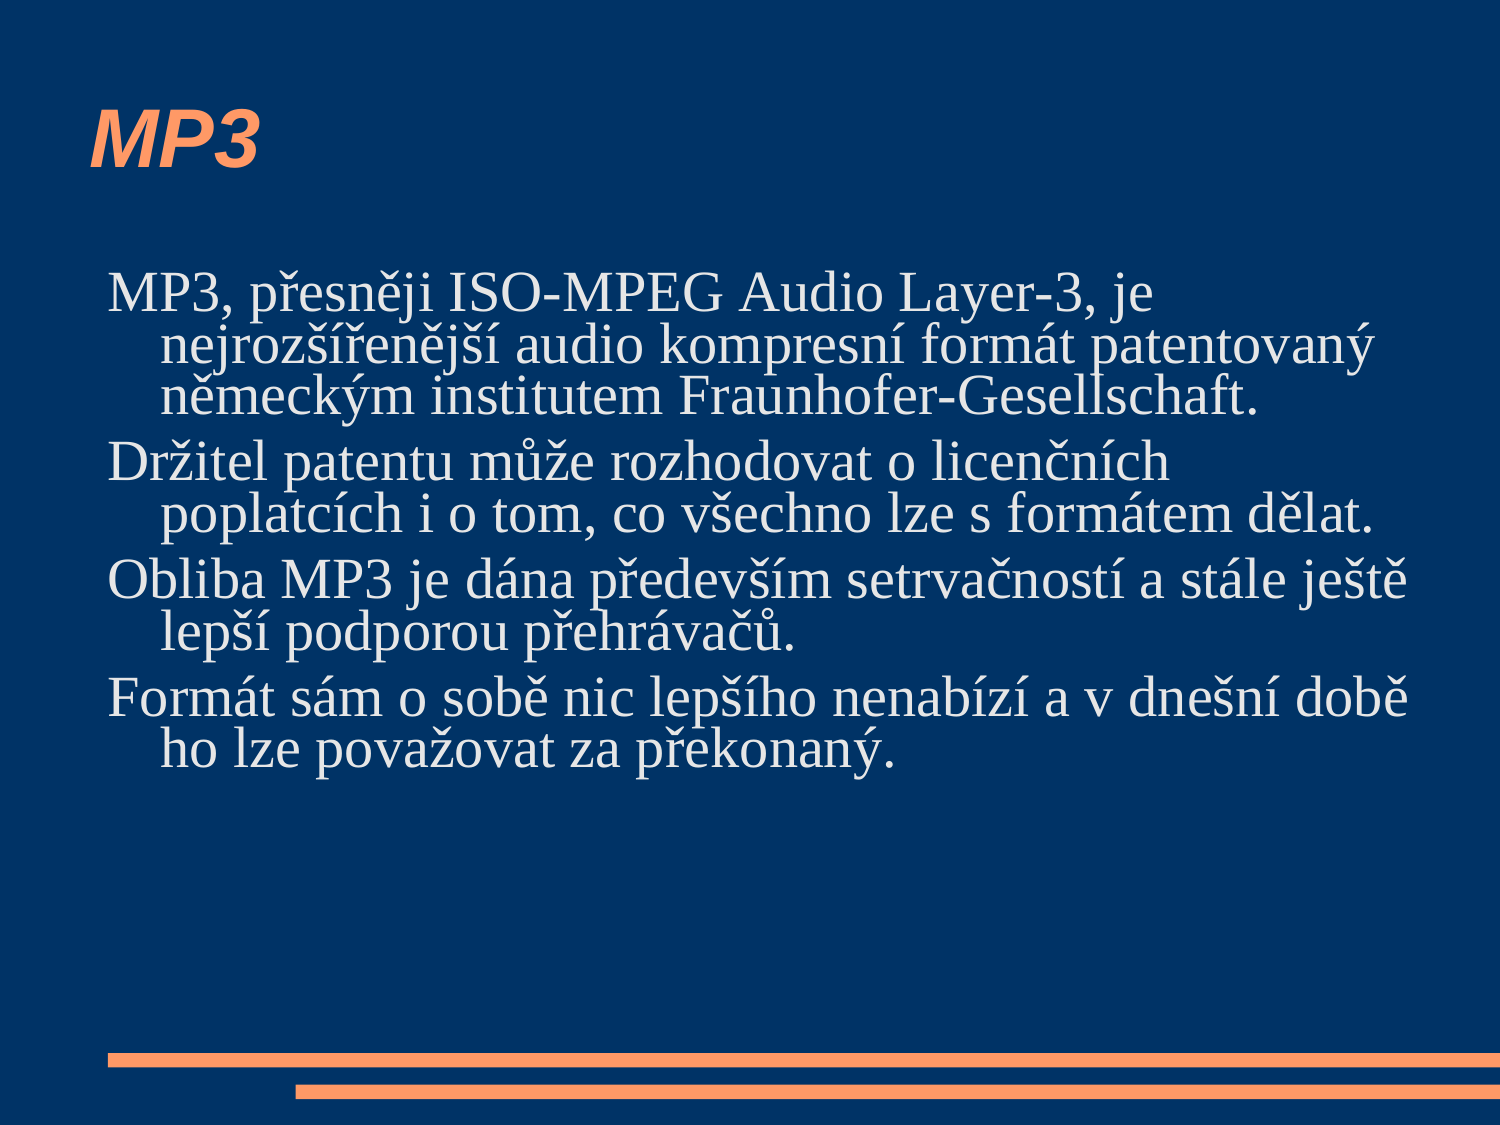

# MP3
MP3, přesněji ISO-MPEG Audio Layer-3, je nejrozšířenější audio kompresní formát patentovaný německým institutem Fraunhofer-Gesellschaft.
Držitel patentu může rozhodovat o licenčních poplatcích i o tom, co všechno lze s formátem dělat.
Obliba MP3 je dána především setrvačností a stále ještě lepší podporou přehrávačů.
Formát sám o sobě nic lepšího nenabízí a v dnešní době ho lze považovat za překonaný.